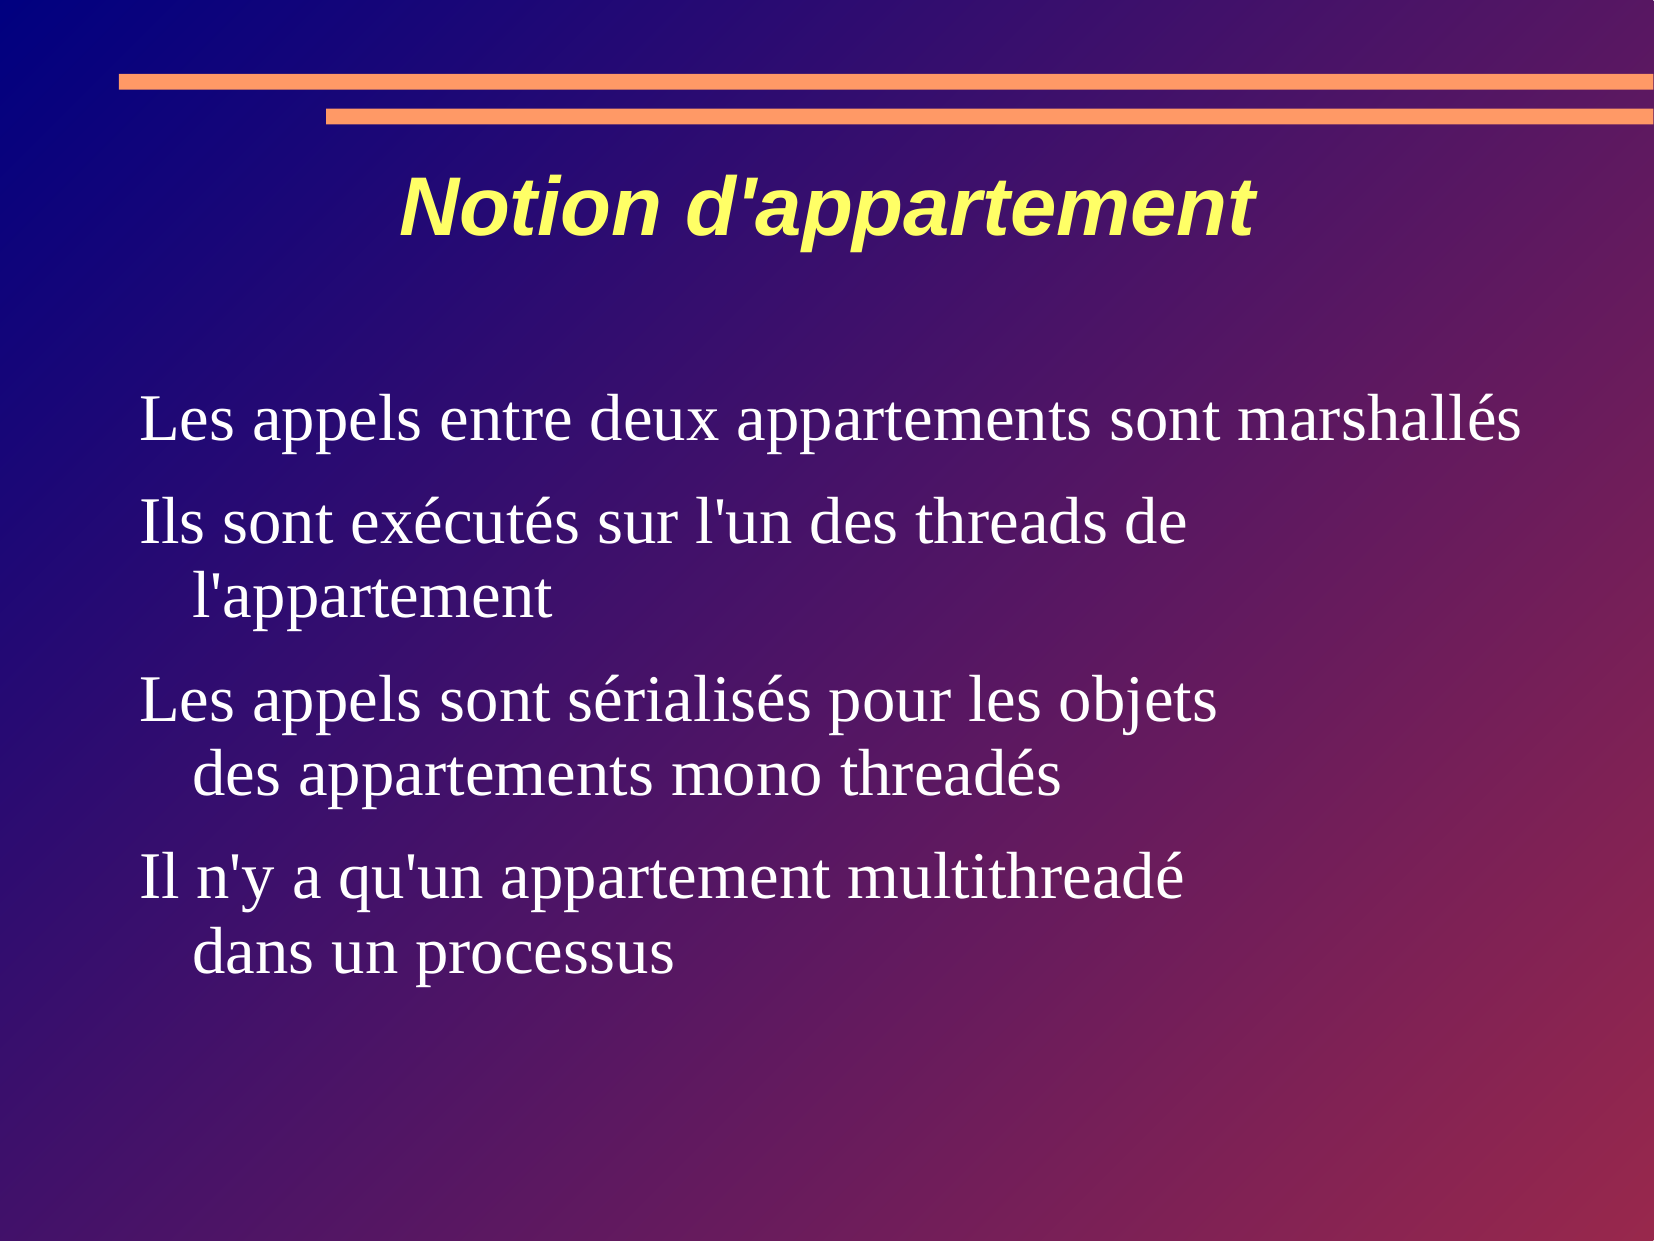

# Notion d'appartement
Les appels entre deux appartements sont marshallés
Ils sont exécutés sur l'un des threads de l'appartement
Les appels sont sérialisés pour les objets
des appartements mono threadés
Il n'y a qu'un appartement multithreadé
dans un processus